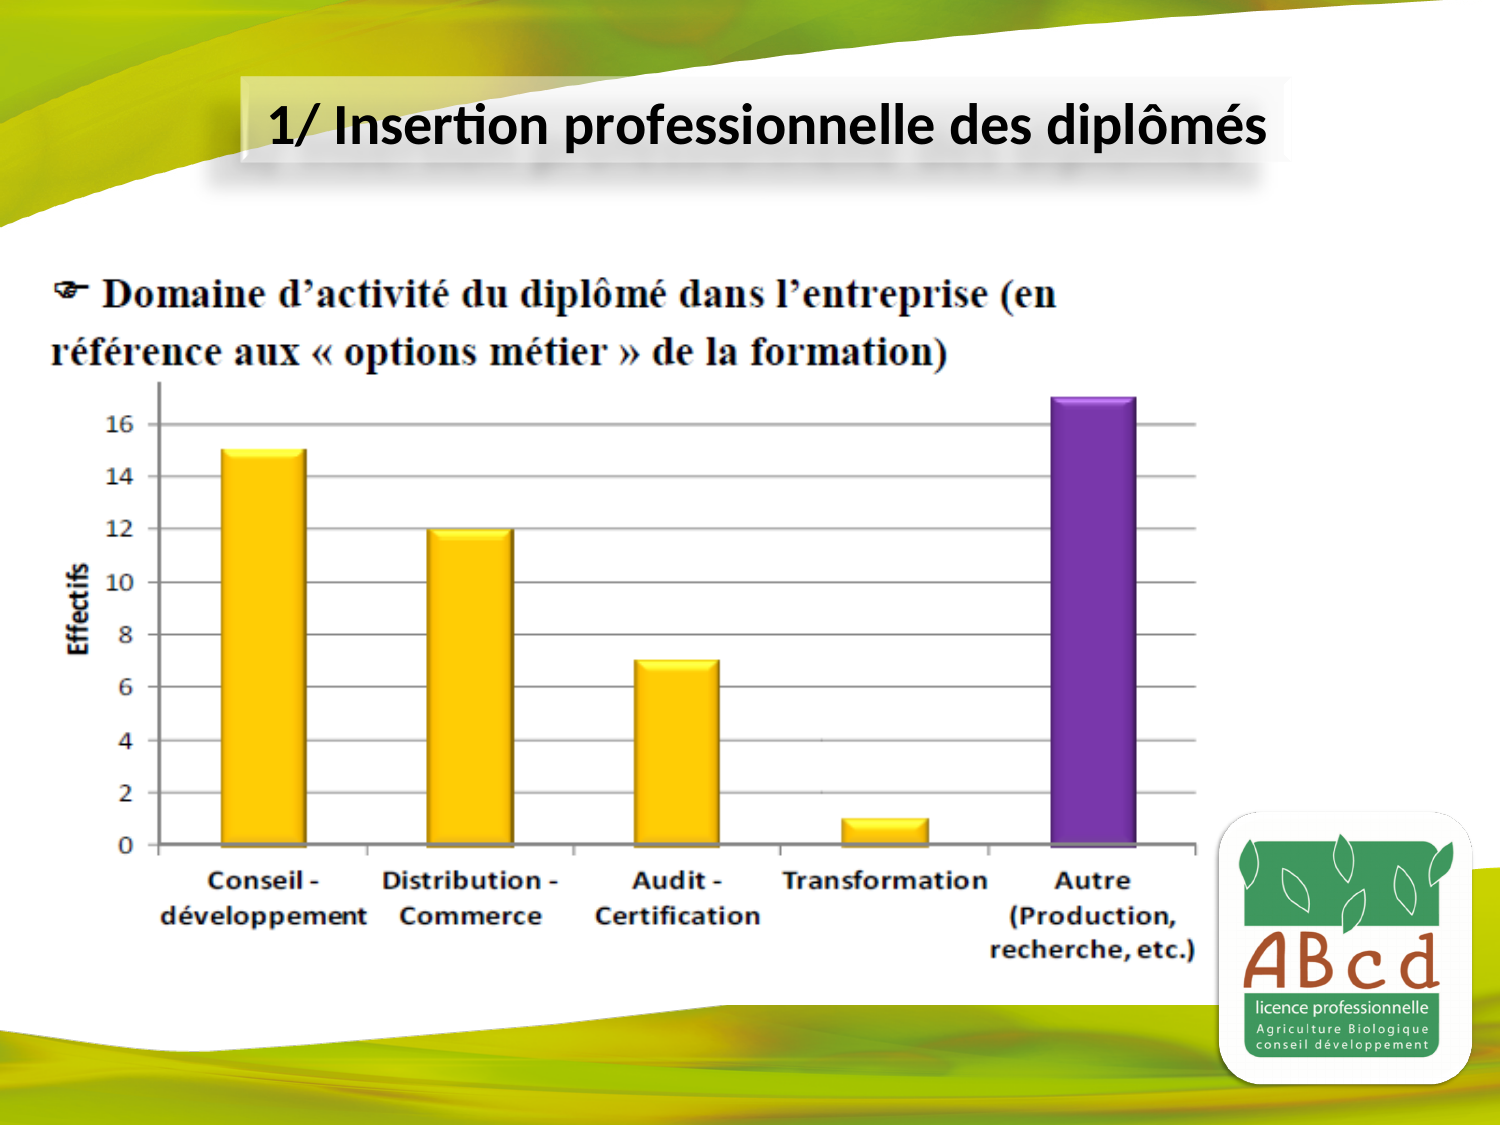

1/ Insertion professionnelle des diplômés
Les débouchés